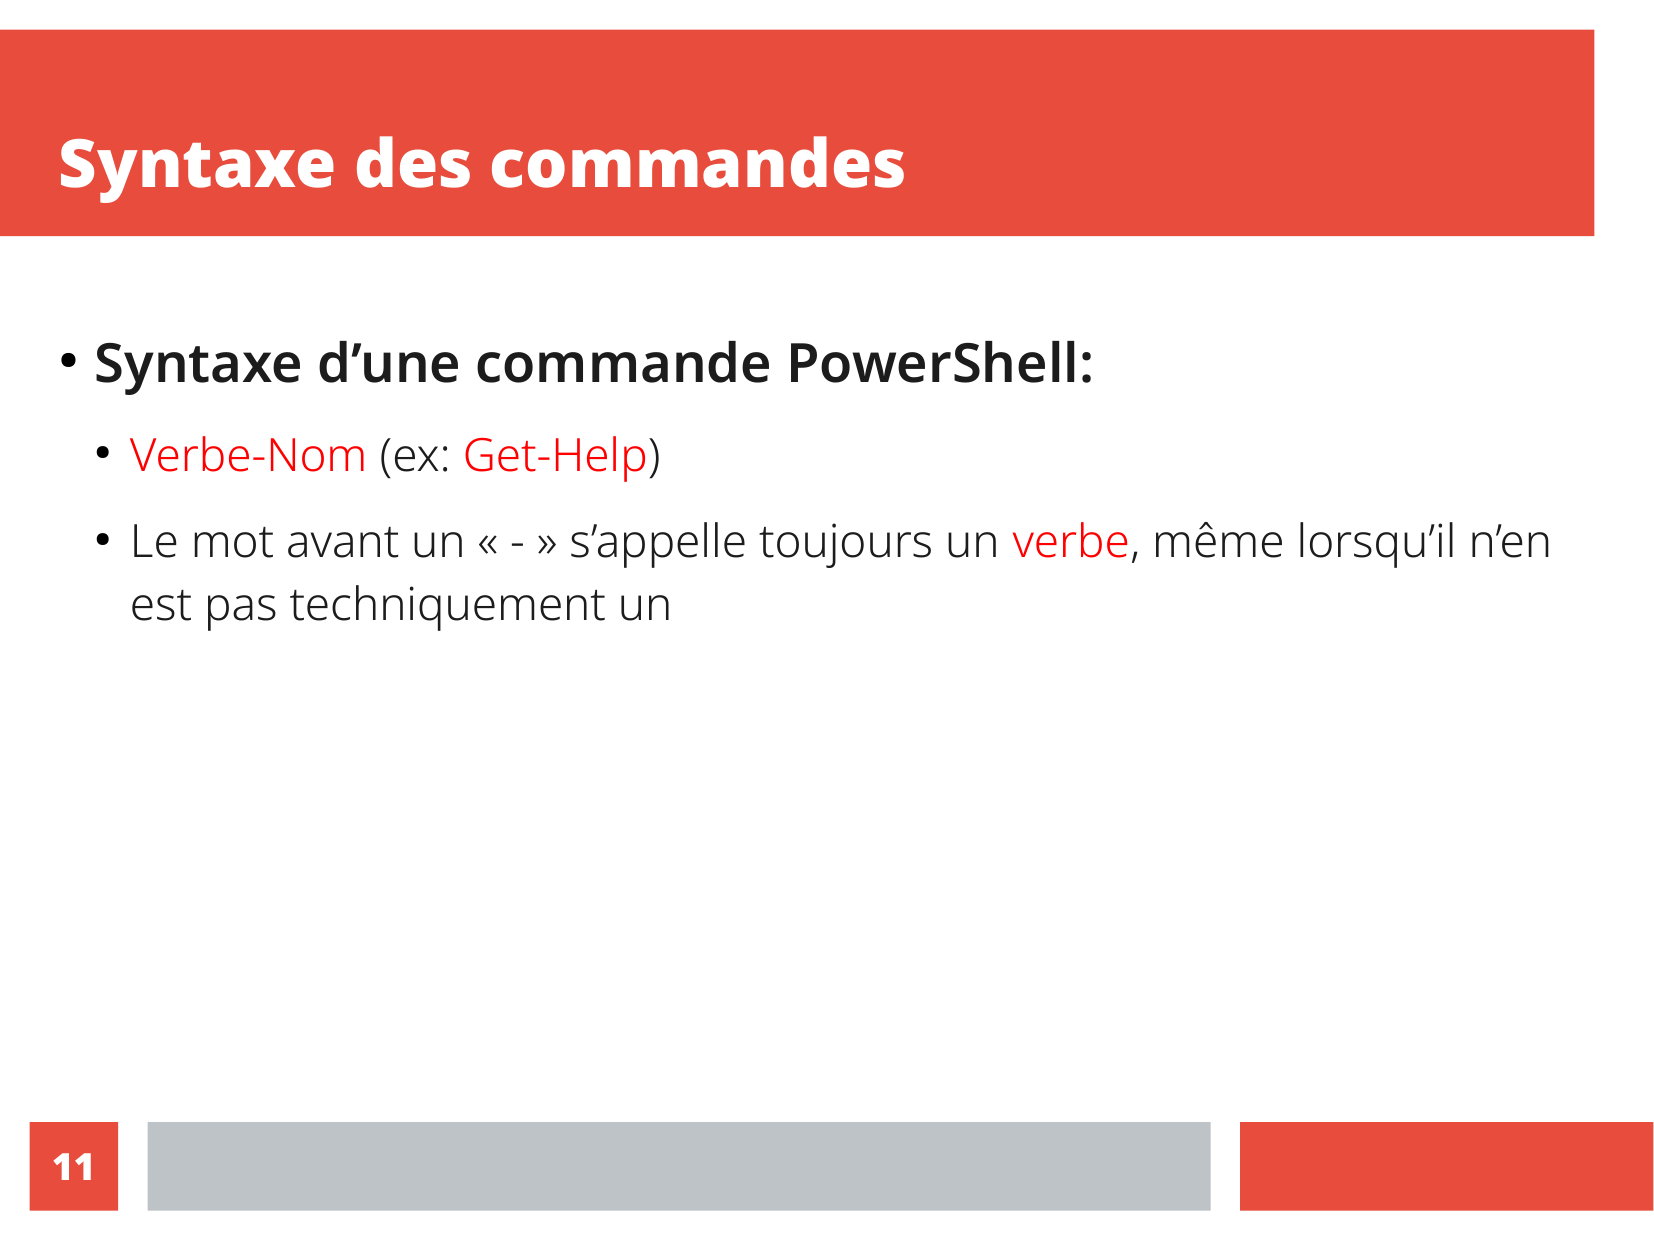

# Syntaxe des commandes
Syntaxe d’une commande PowerShell:
Verbe-Nom (ex: Get-Help)
Le mot avant un « - » s’appelle toujours un verbe, même lorsqu’il n’en est pas techniquement un
11